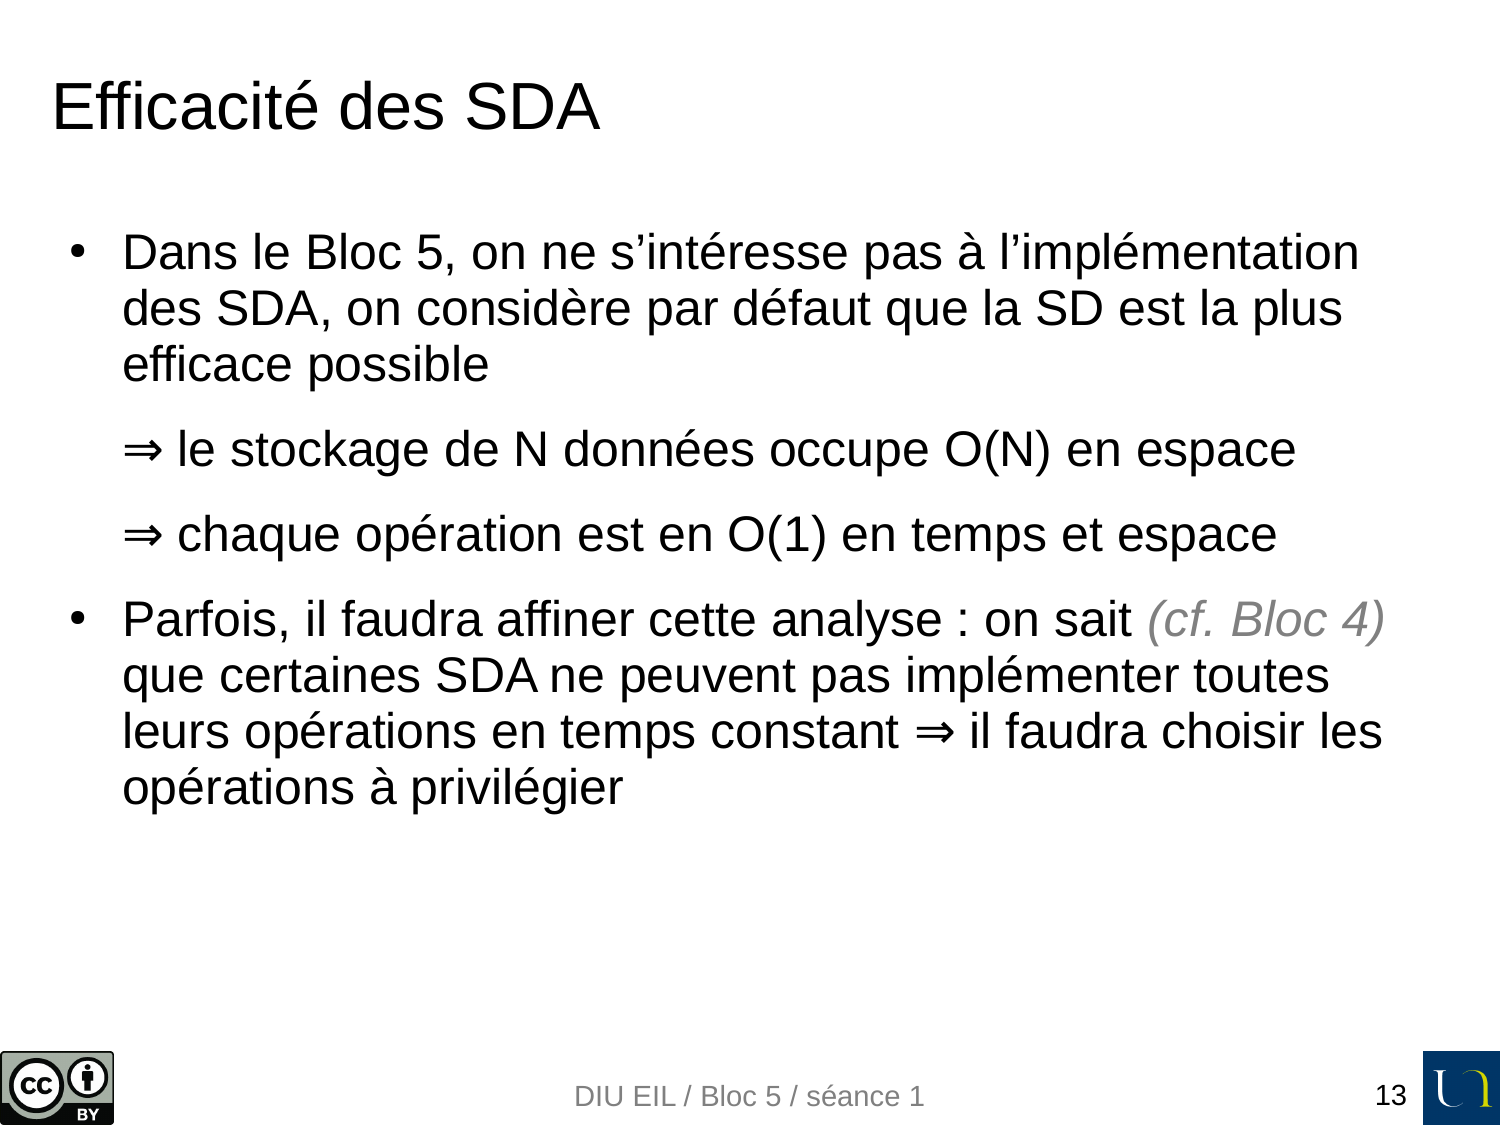

# Efficacité des SDA
Dans le Bloc 5, on ne s’intéresse pas à l’implémentation des SDA, on considère par défaut que la SD est la plus efficace possible
⇒ le stockage de N données occupe O(N) en espace
⇒ chaque opération est en O(1) en temps et espace
Parfois, il faudra affiner cette analyse : on sait (cf. Bloc 4) que certaines SDA ne peuvent pas implémenter toutes leurs opérations en temps constant ⇒ il faudra choisir les opérations à privilégier
13